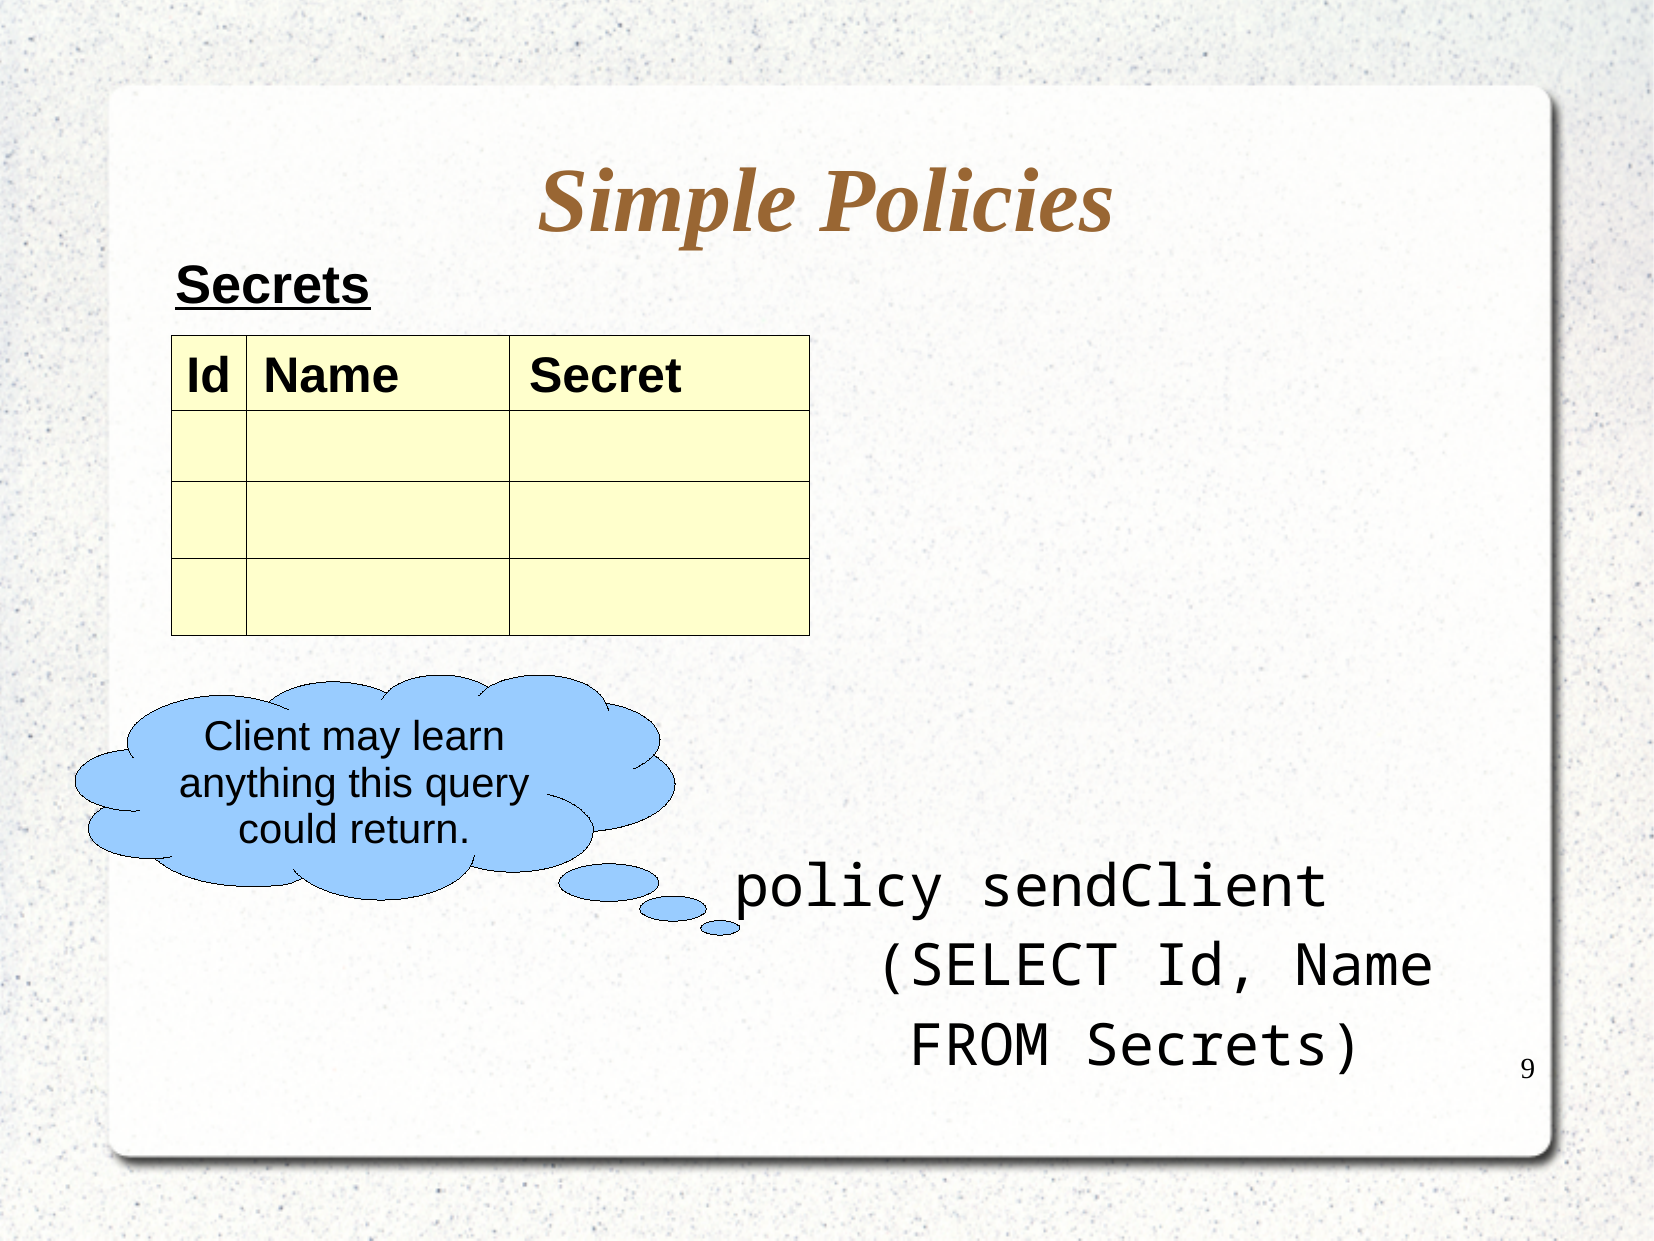

# Simple Policies
Secrets
Id
Name
Secret
Client may learn anything this query could return.
policy sendClient
 (SELECT Id, Name
 FROM Secrets)
9